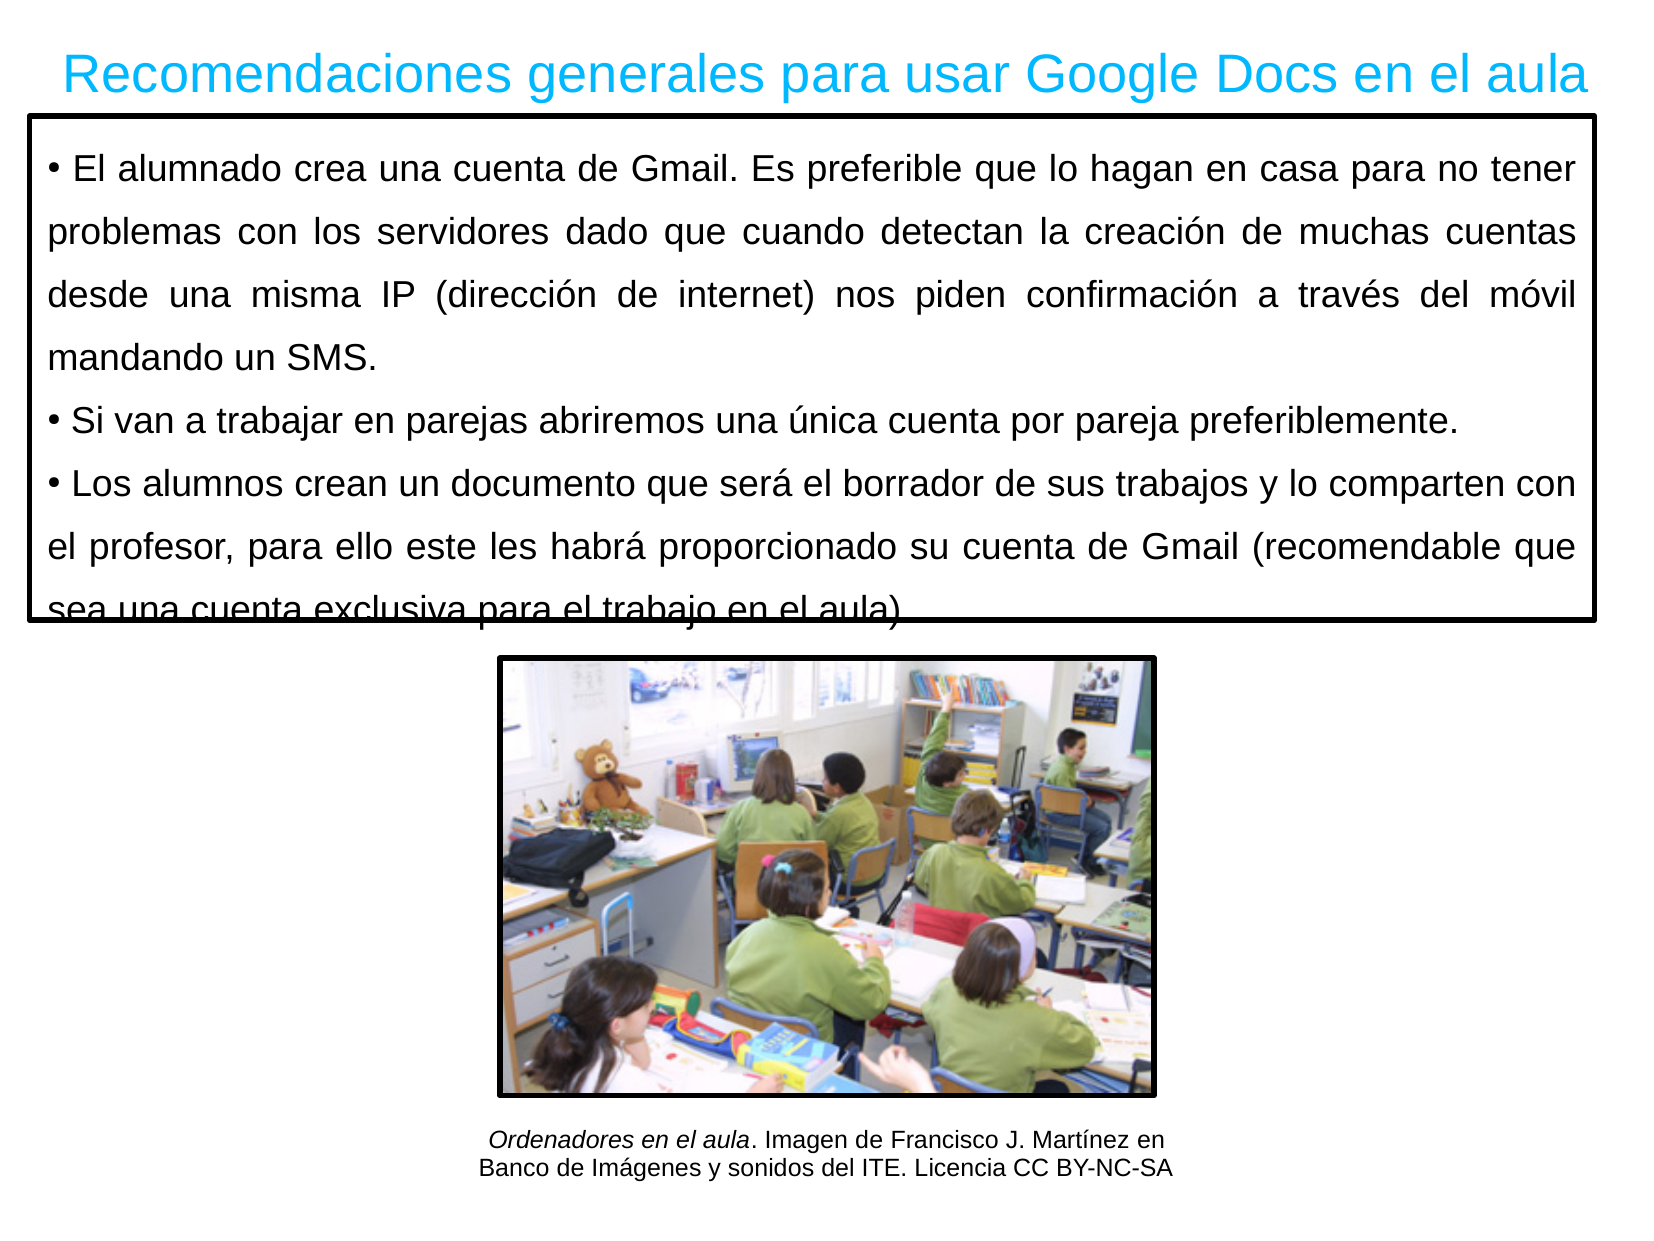

# Recomendaciones generales para usar Google Docs en el aula
 El alumnado crea una cuenta de Gmail. Es preferible que lo hagan en casa para no tener problemas con los servidores dado que cuando detectan la creación de muchas cuentas desde una misma IP (dirección de internet) nos piden confirmación a través del móvil mandando un SMS.
 Si van a trabajar en parejas abriremos una única cuenta por pareja preferiblemente.
 Los alumnos crean un documento que será el borrador de sus trabajos y lo comparten con el profesor, para ello este les habrá proporcionado su cuenta de Gmail (recomendable que sea una cuenta exclusiva para el trabajo en el aula).
Ordenadores en el aula. Imagen de Francisco J. Martínez en Banco de Imágenes y sonidos del ITE. Licencia CC BY-NC-SA